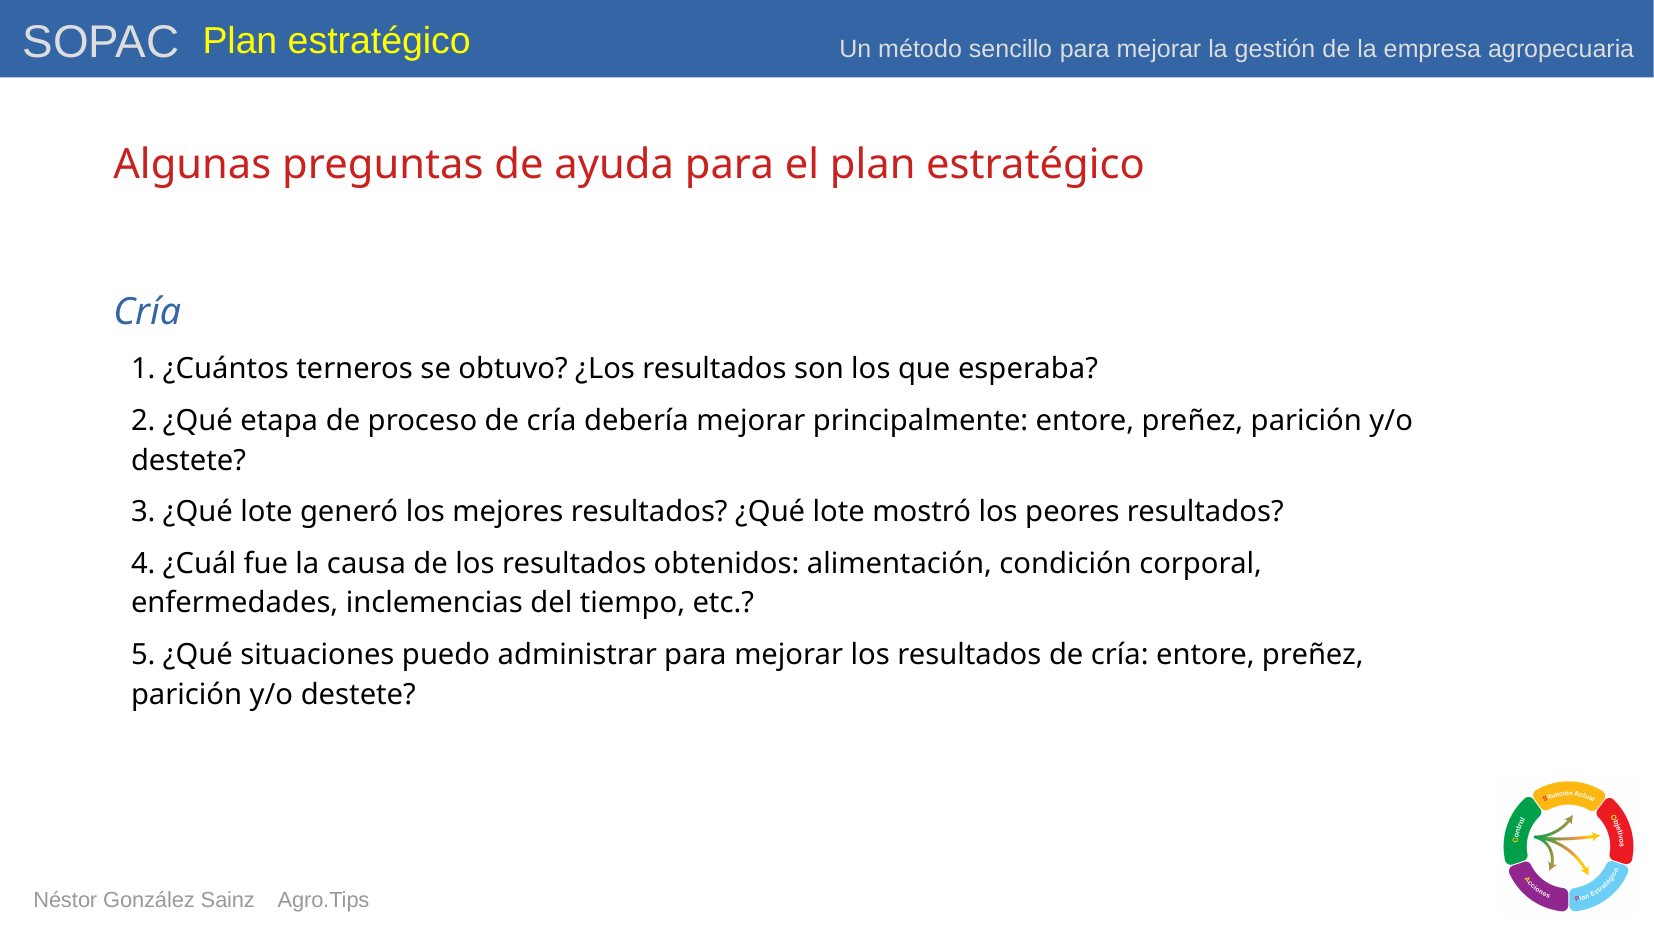

Plan estratégico
Algunas preguntas de ayuda para el plan estratégico
Cría
1. ¿Cuántos terneros se obtuvo? ¿Los resultados son los que esperaba?
2. ¿Qué etapa de proceso de cría debería mejorar principalmente: entore, preñez, parición y/o destete?
3. ¿Qué lote generó los mejores resultados? ¿Qué lote mostró los peores resultados?
4. ¿Cuál fue la causa de los resultados obtenidos: alimentación, condición corporal, enfermedades, inclemencias del tiempo, etc.?
5. ¿Qué situaciones puedo administrar para mejorar los resultados de cría: entore, preñez, parición y/o destete?